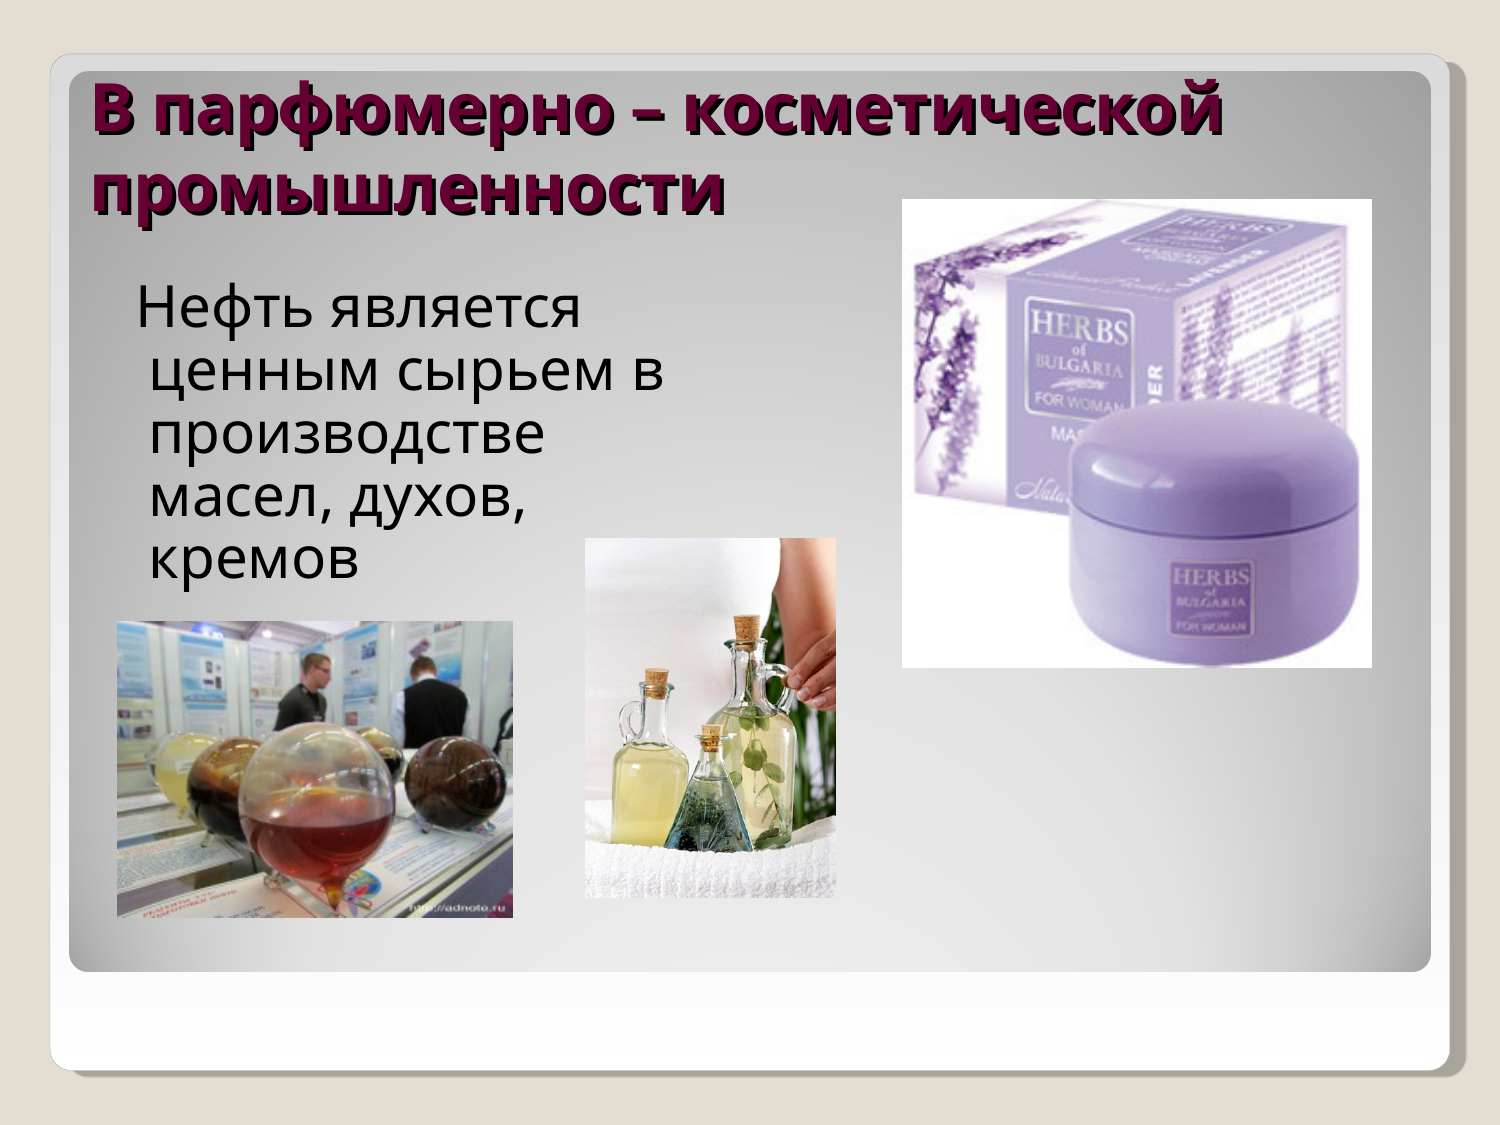

# В парфюмерно – косметической промышленности
 Нефть является ценным сырьем в производстве масел, духов, кремов